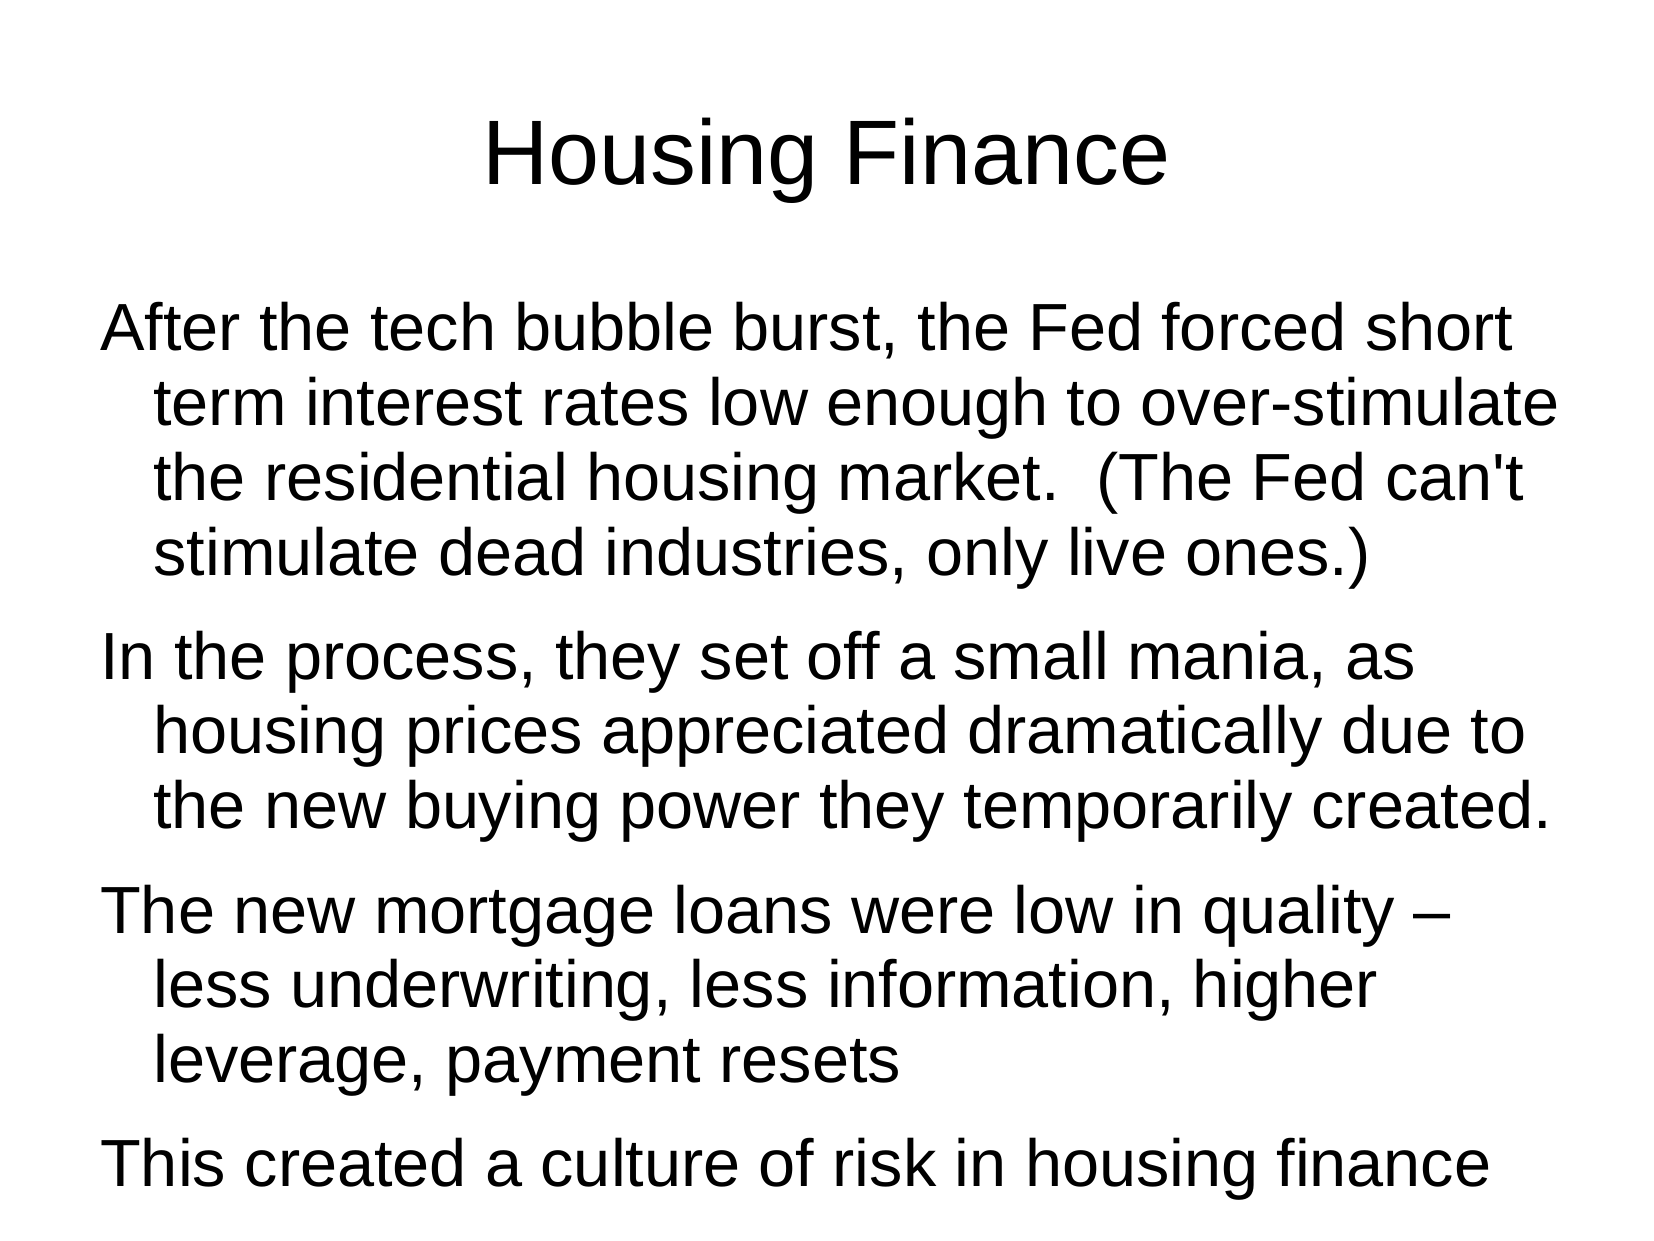

# Housing Finance
After the tech bubble burst, the Fed forced short term interest rates low enough to over-stimulate the residential housing market. (The Fed can't stimulate dead industries, only live ones.)
In the process, they set off a small mania, as housing prices appreciated dramatically due to the new buying power they temporarily created.
The new mortgage loans were low in quality – less underwriting, less information, higher leverage, payment resets
This created a culture of risk in housing finance